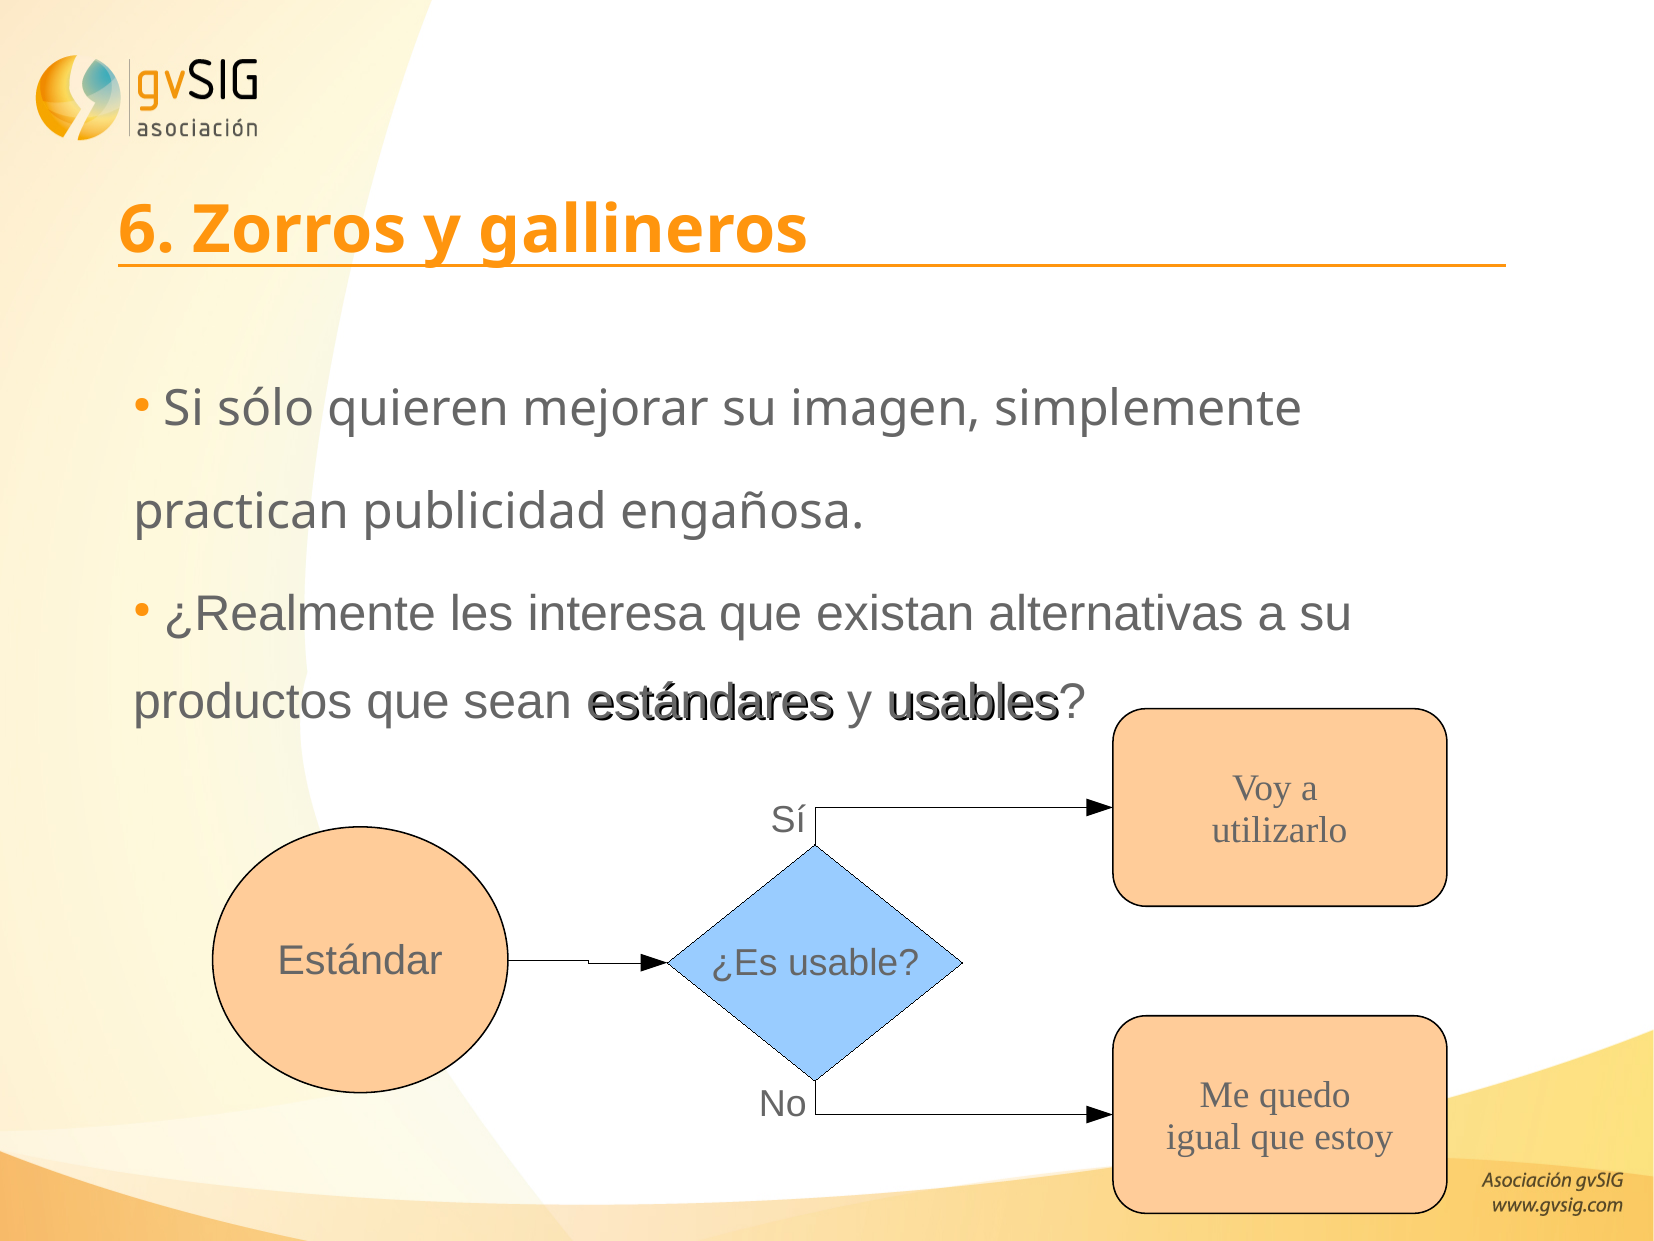

# 6. Zorros y gallineros
 Si sólo quieren mejorar su imagen, simplemente practican publicidad engañosa.
 ¿Realmente les interesa que existan alternativas a su productos que sean estándares y usables?
Voy a
utilizarlo
Sí
Estándar
¿Es usable?
Me quedo
igual que estoy
No